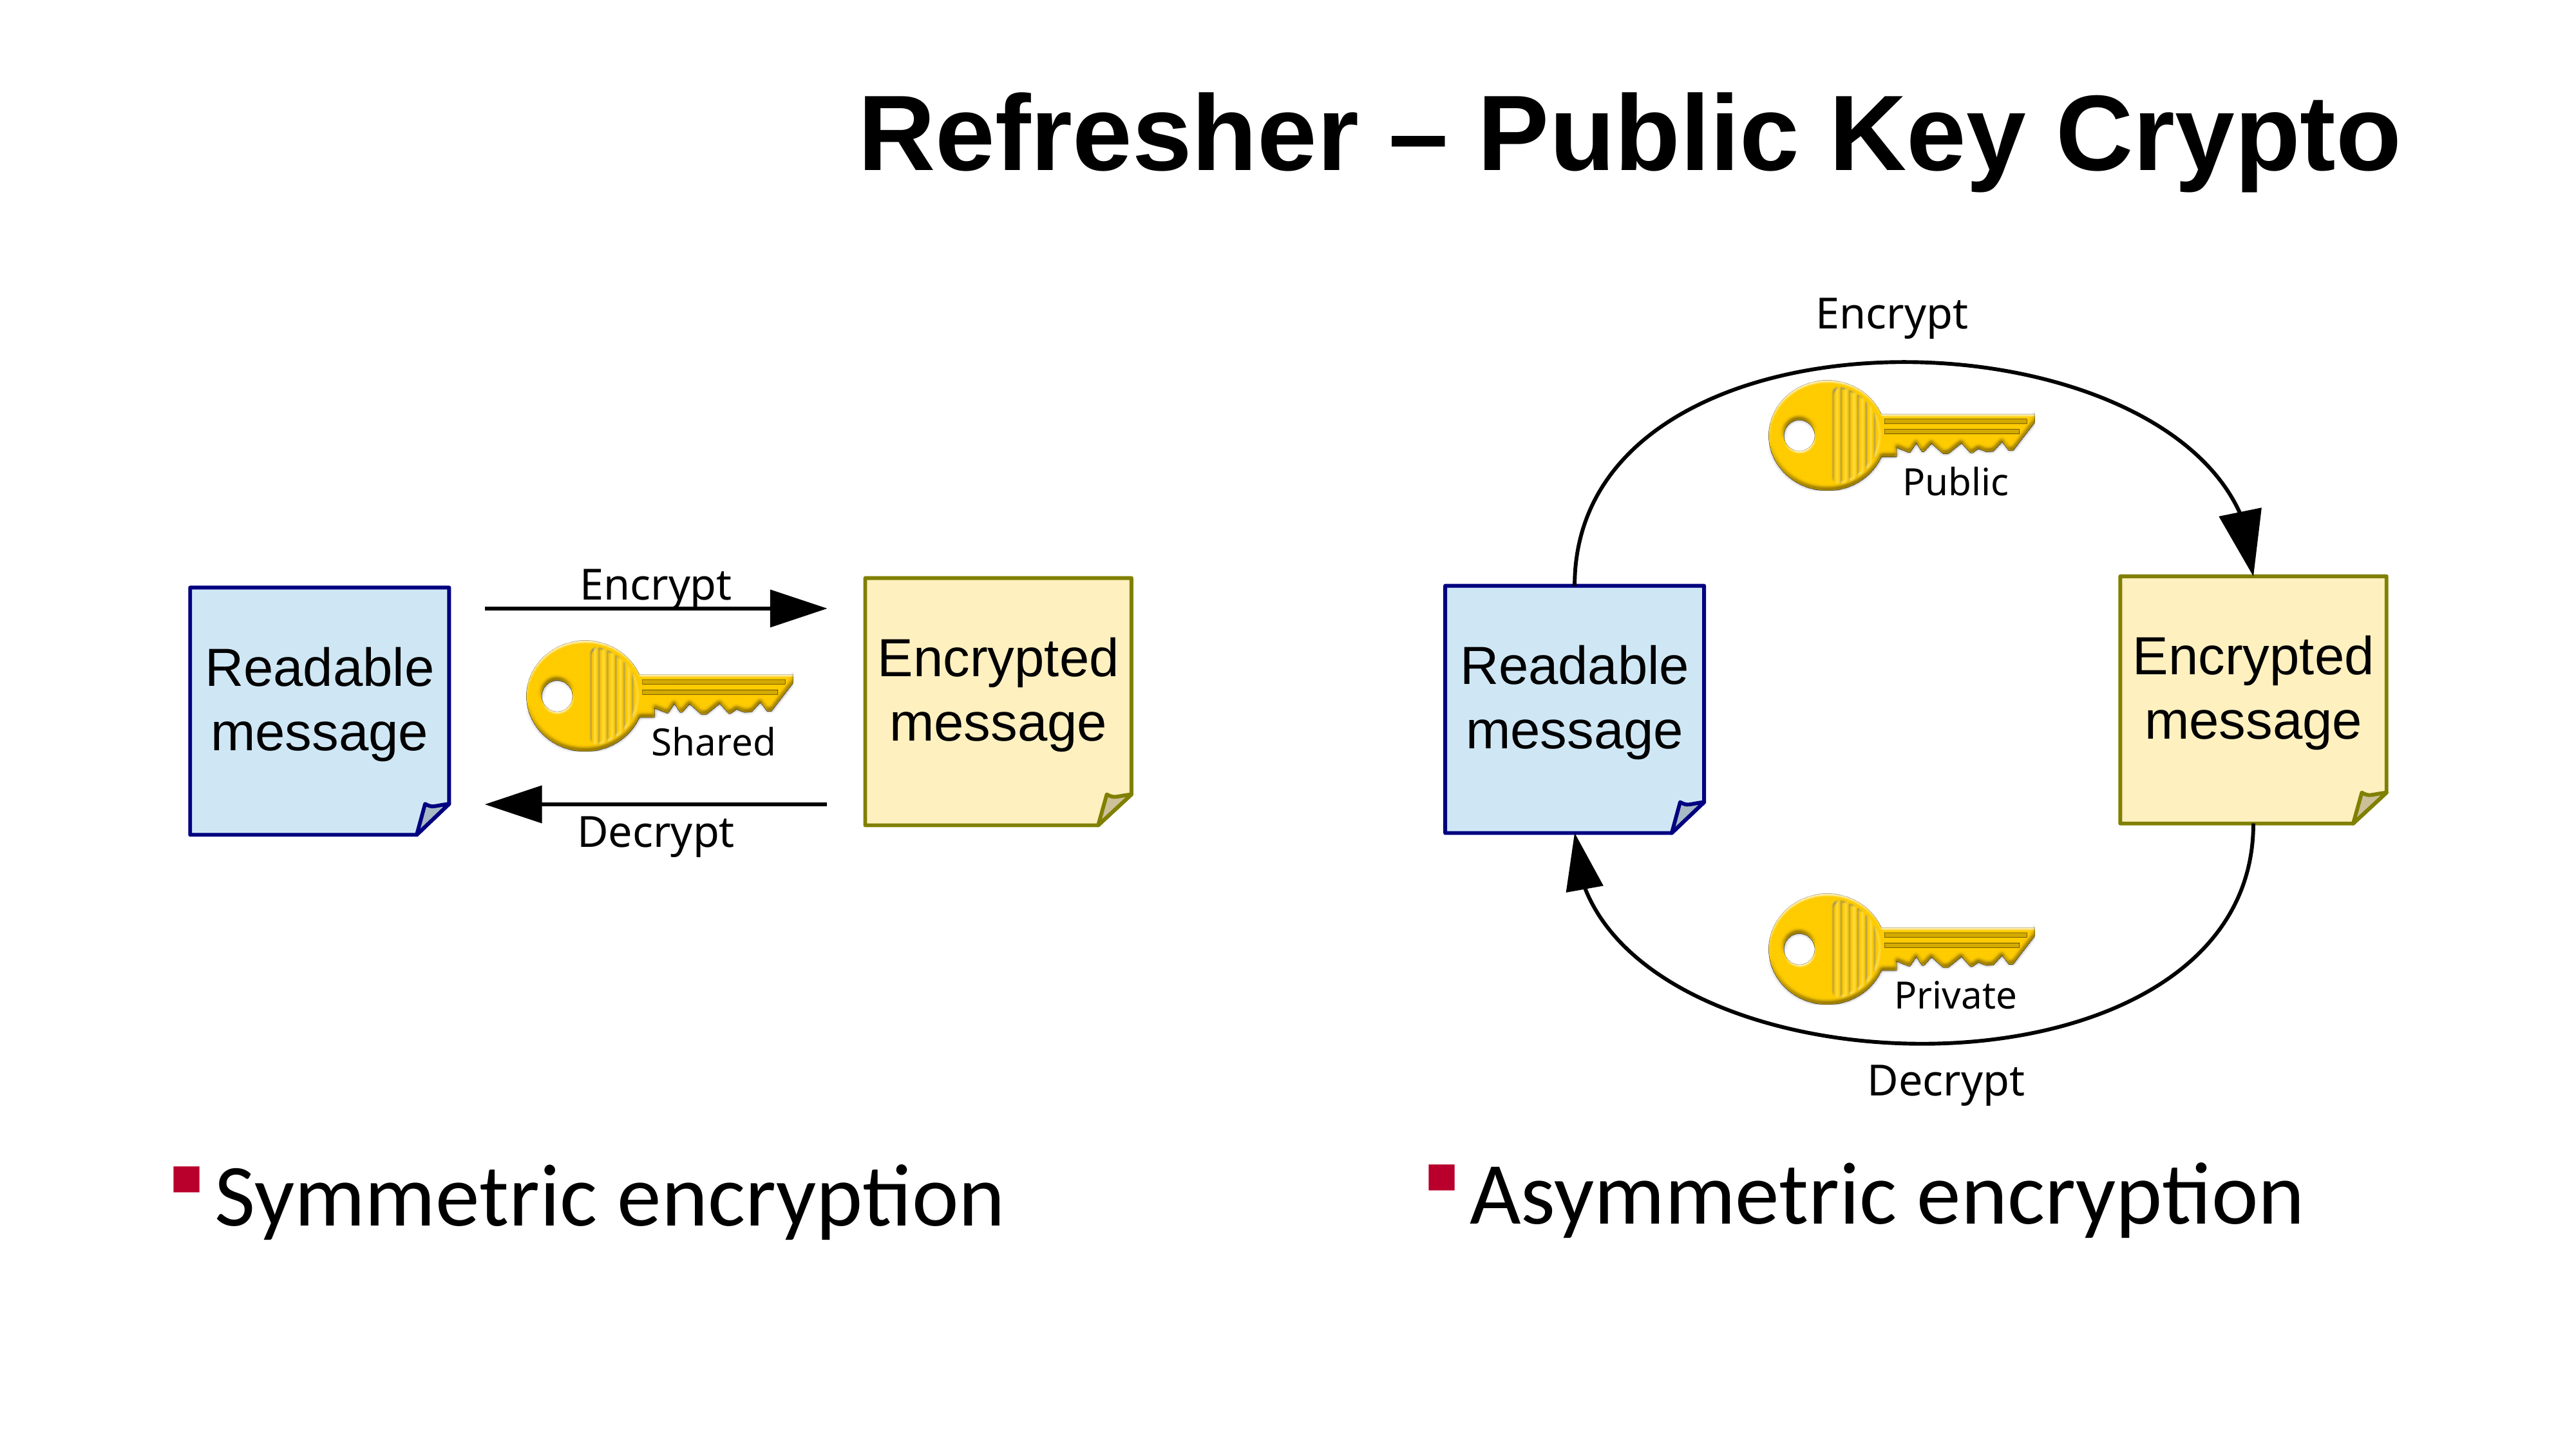

# Refresher – Public Key Crypto
Encrypt
 Public
Encrypted
message
Encrypted
message
Readable
message
Readable
message
Encrypt
 Shared
Decrypt
 Private
Decrypt
Asymmetric encryption
Symmetric encryption